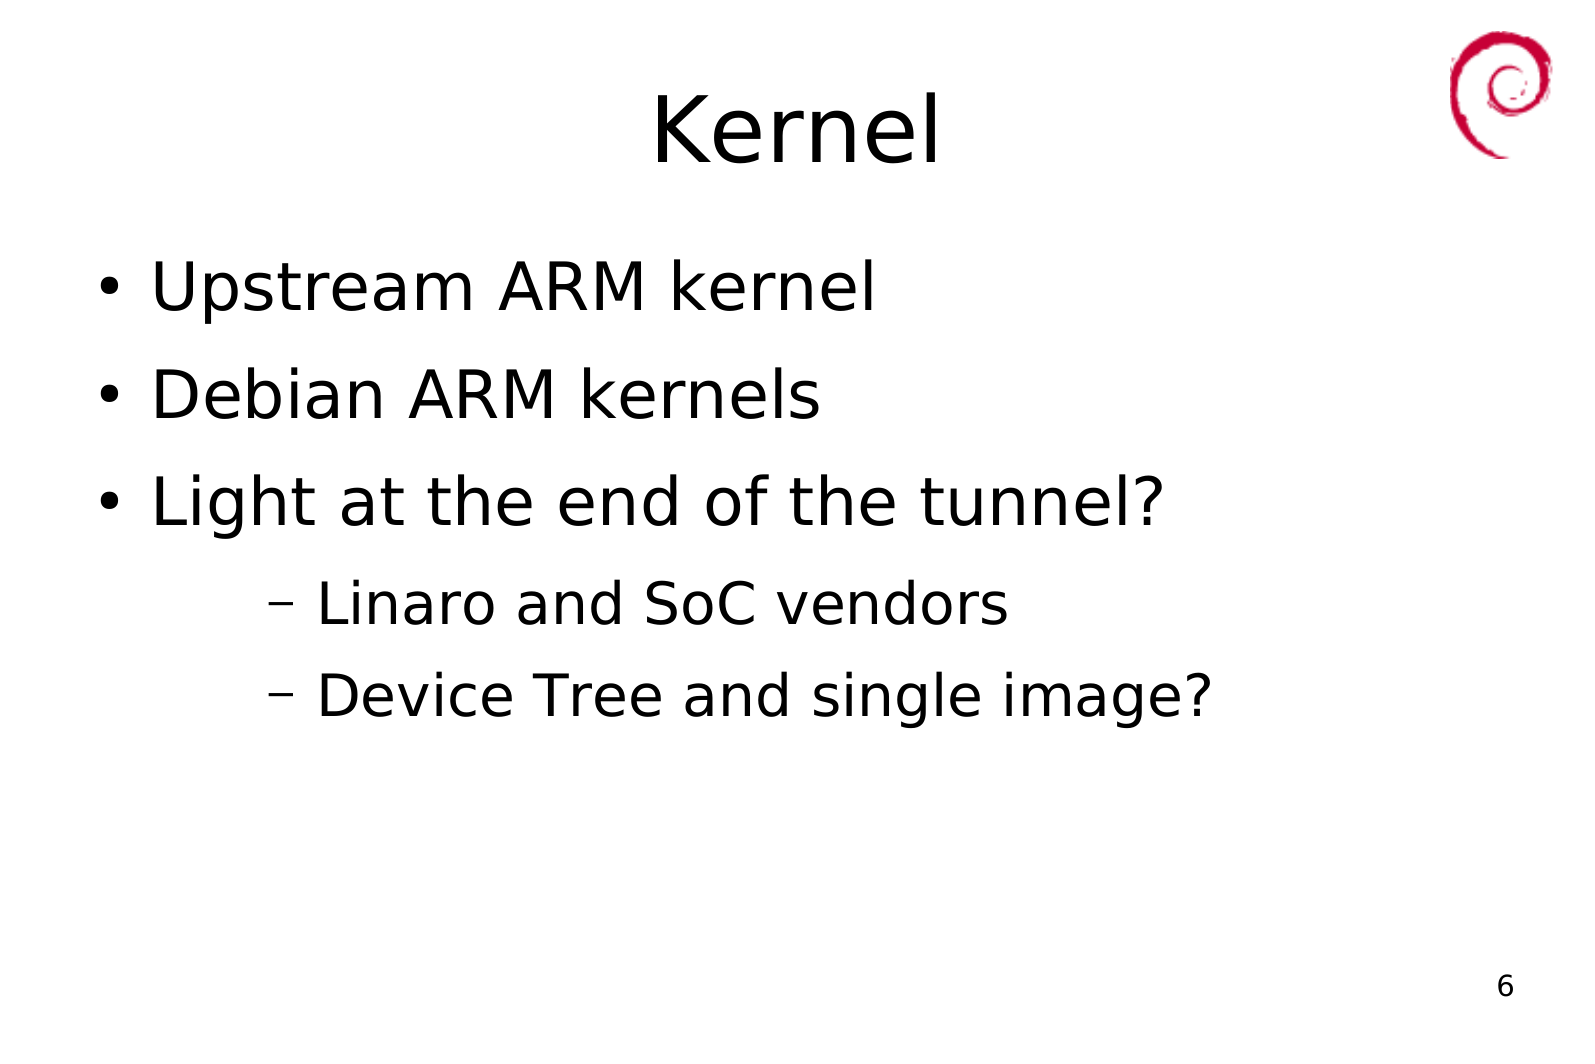

# Kernel
Upstream ARM kernel
Debian ARM kernels
Light at the end of the tunnel?
Linaro and SoC vendors
Device Tree and single image?
6